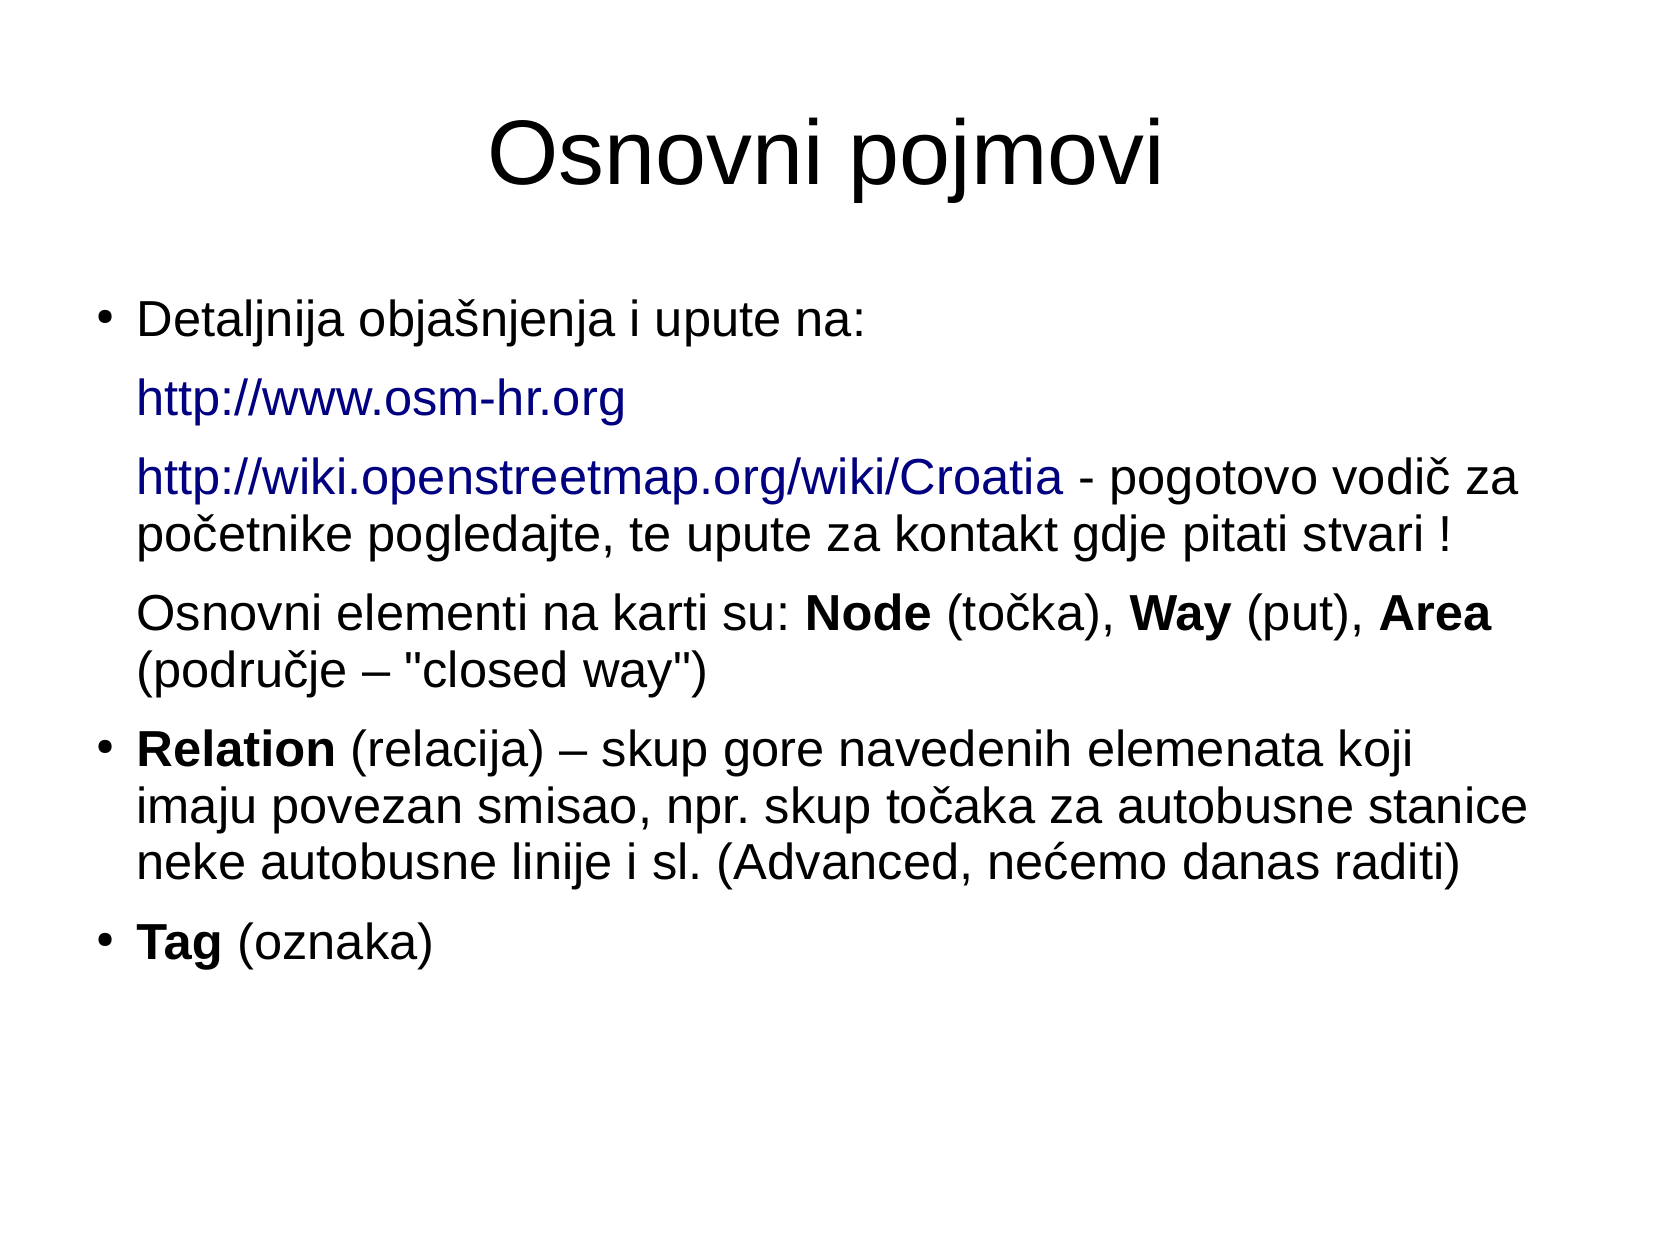

# Osnovni pojmovi
Detaljnija objašnjenja i upute na:
http://www.osm-hr.org
http://wiki.openstreetmap.org/wiki/Croatia - pogotovo vodič za početnike pogledajte, te upute za kontakt gdje pitati stvari !
Osnovni elementi na karti su: Node (točka), Way (put), Area (područje – "closed way")
Relation (relacija) – skup gore navedenih elemenata koji imaju povezan smisao, npr. skup točaka za autobusne stanice neke autobusne linije i sl. (Advanced, nećemo danas raditi)
Tag (oznaka)